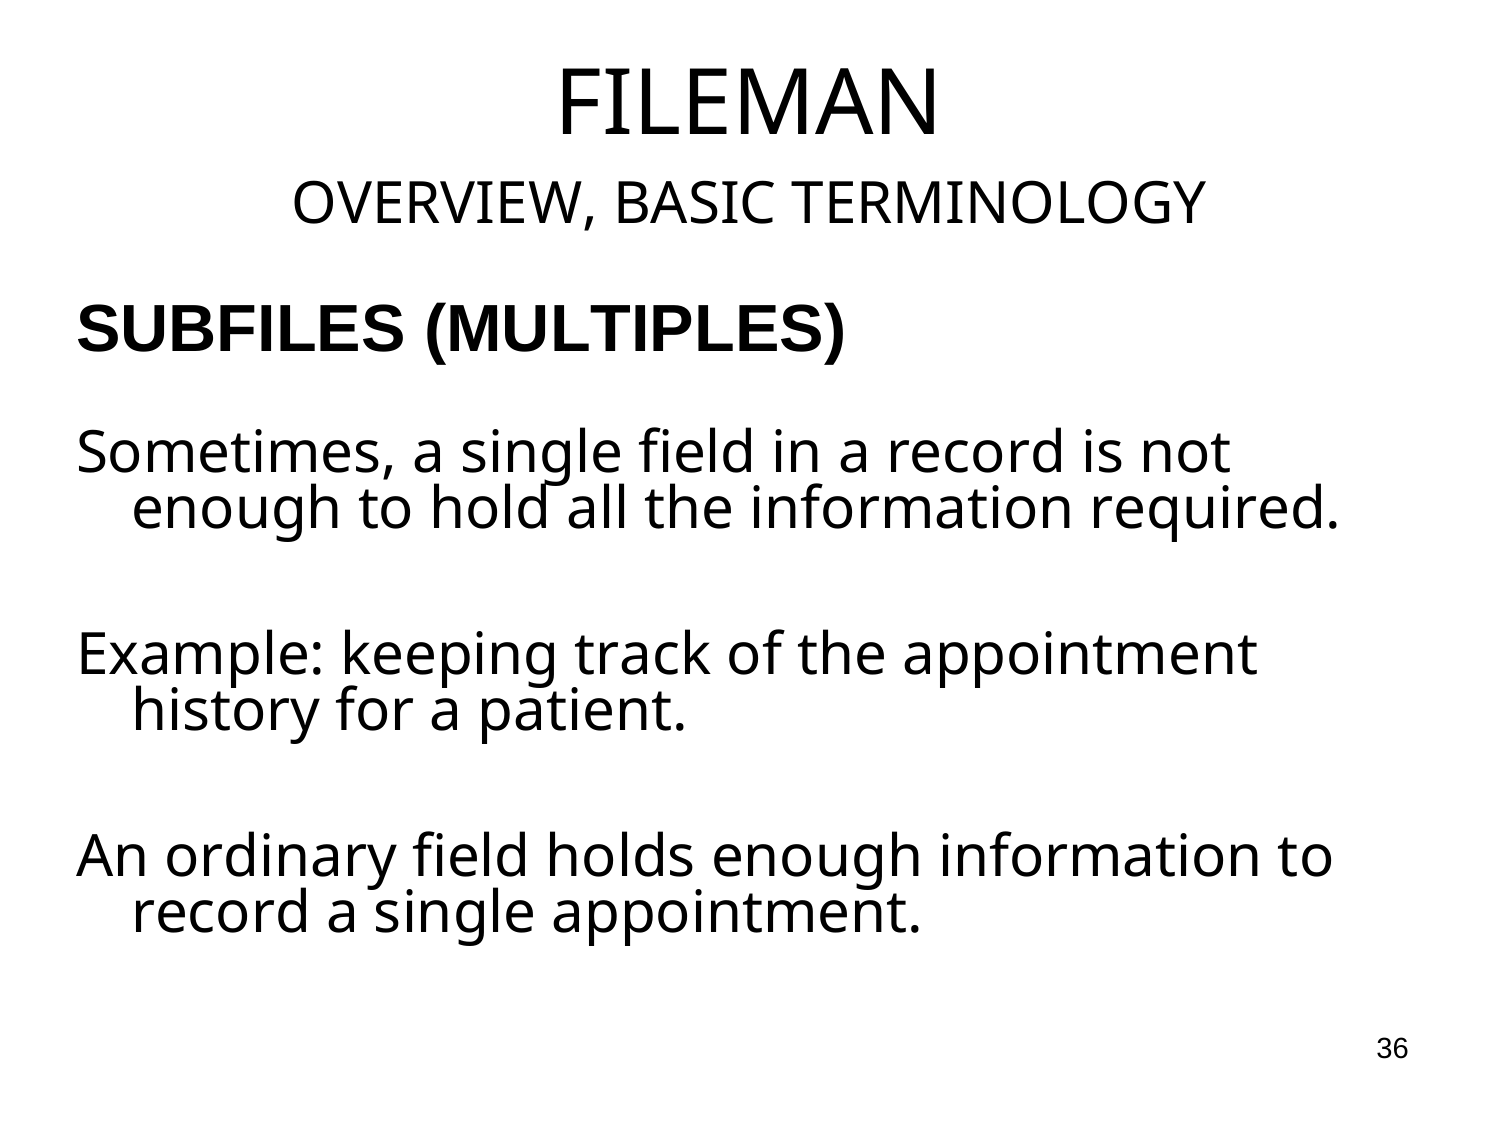

# FILEMAN OVERVIEW, BASIC TERMINOLOGY
SU‏BFILES (MULTIPLES)
Sometimes, a single field in a record is not enough to hold all the information required.
Example: keeping track of the appointment history for a patient.
An ordinary field holds enough information to record a single appointment.
36